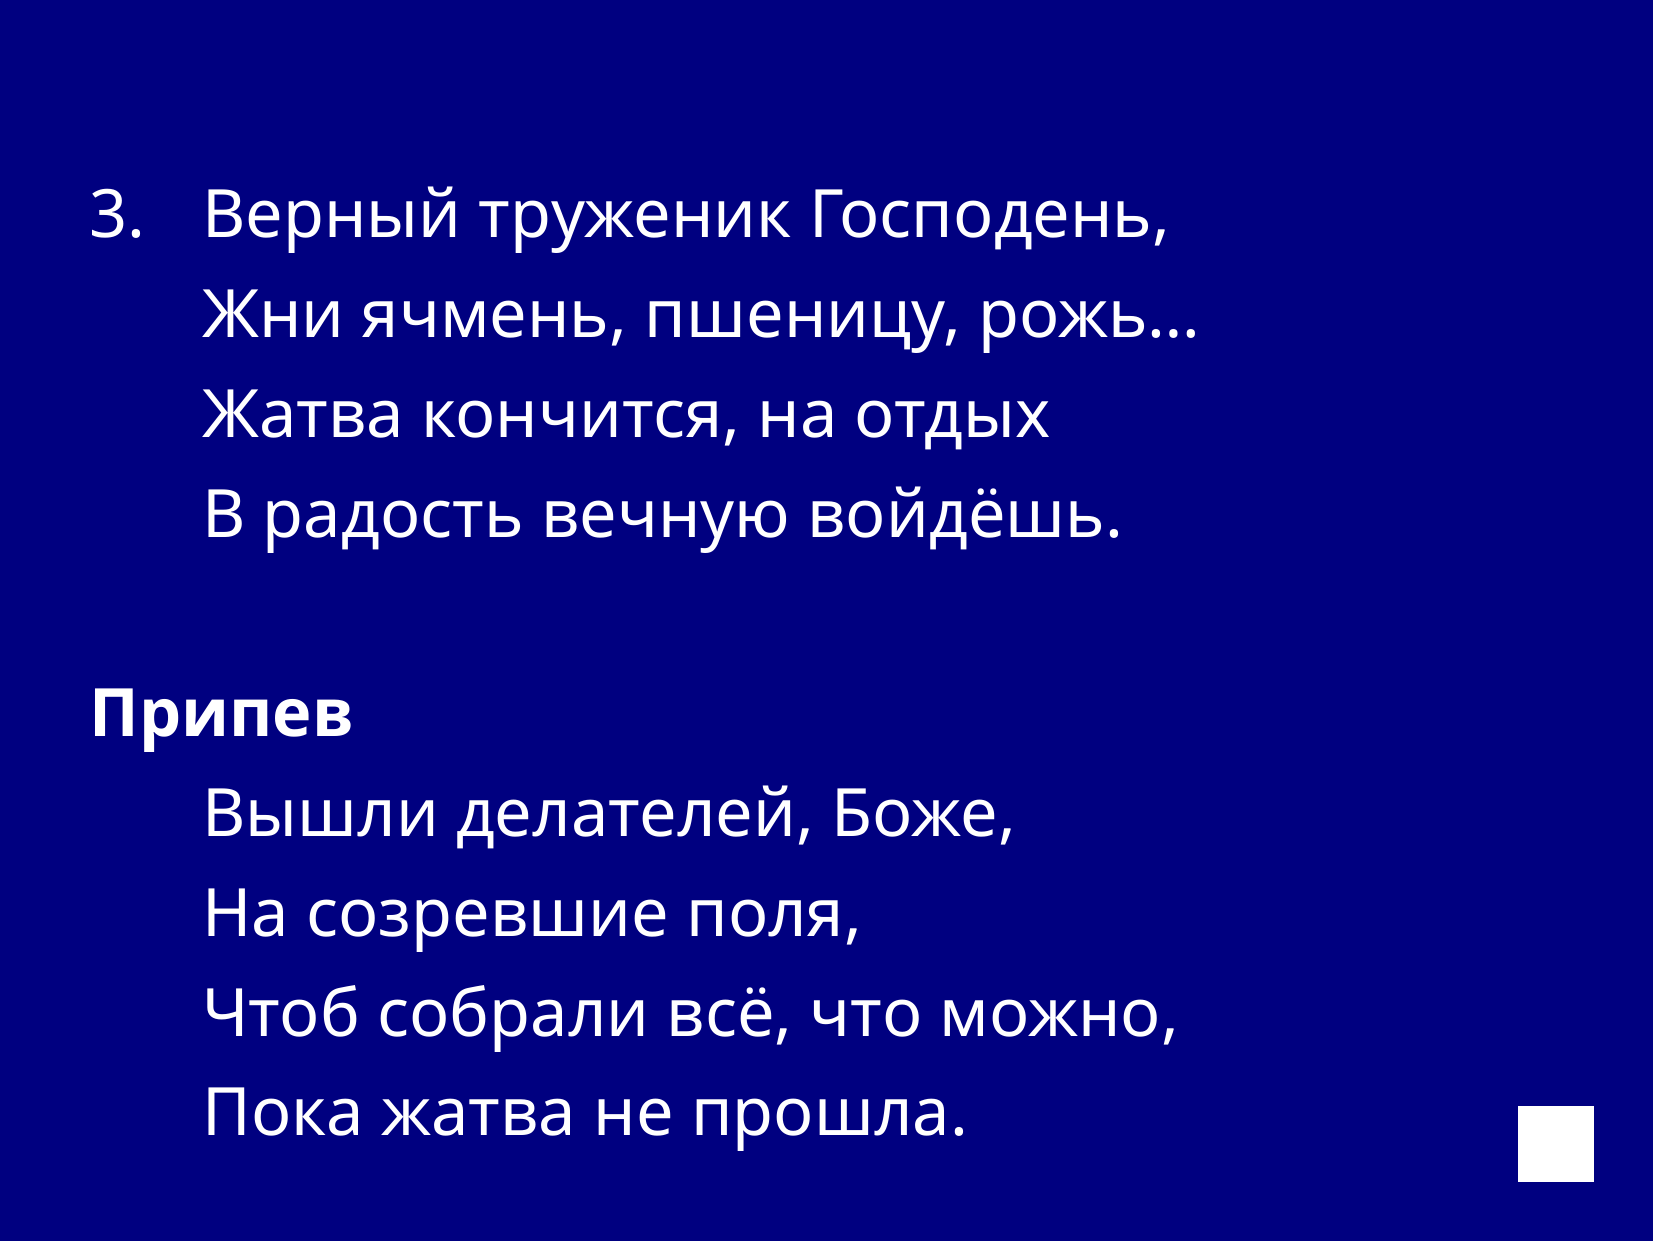

3.	Верный труженик Господень,
	Жни ячмень, пшеницу, рожь…
	Жатва кончится, на отдых
	В радость вечную войдёшь.
Припев
	Вышли делателей, Боже,
	На созревшие поля,
	Чтоб собрали всё, что можно,
	Пока жатва не прошла.